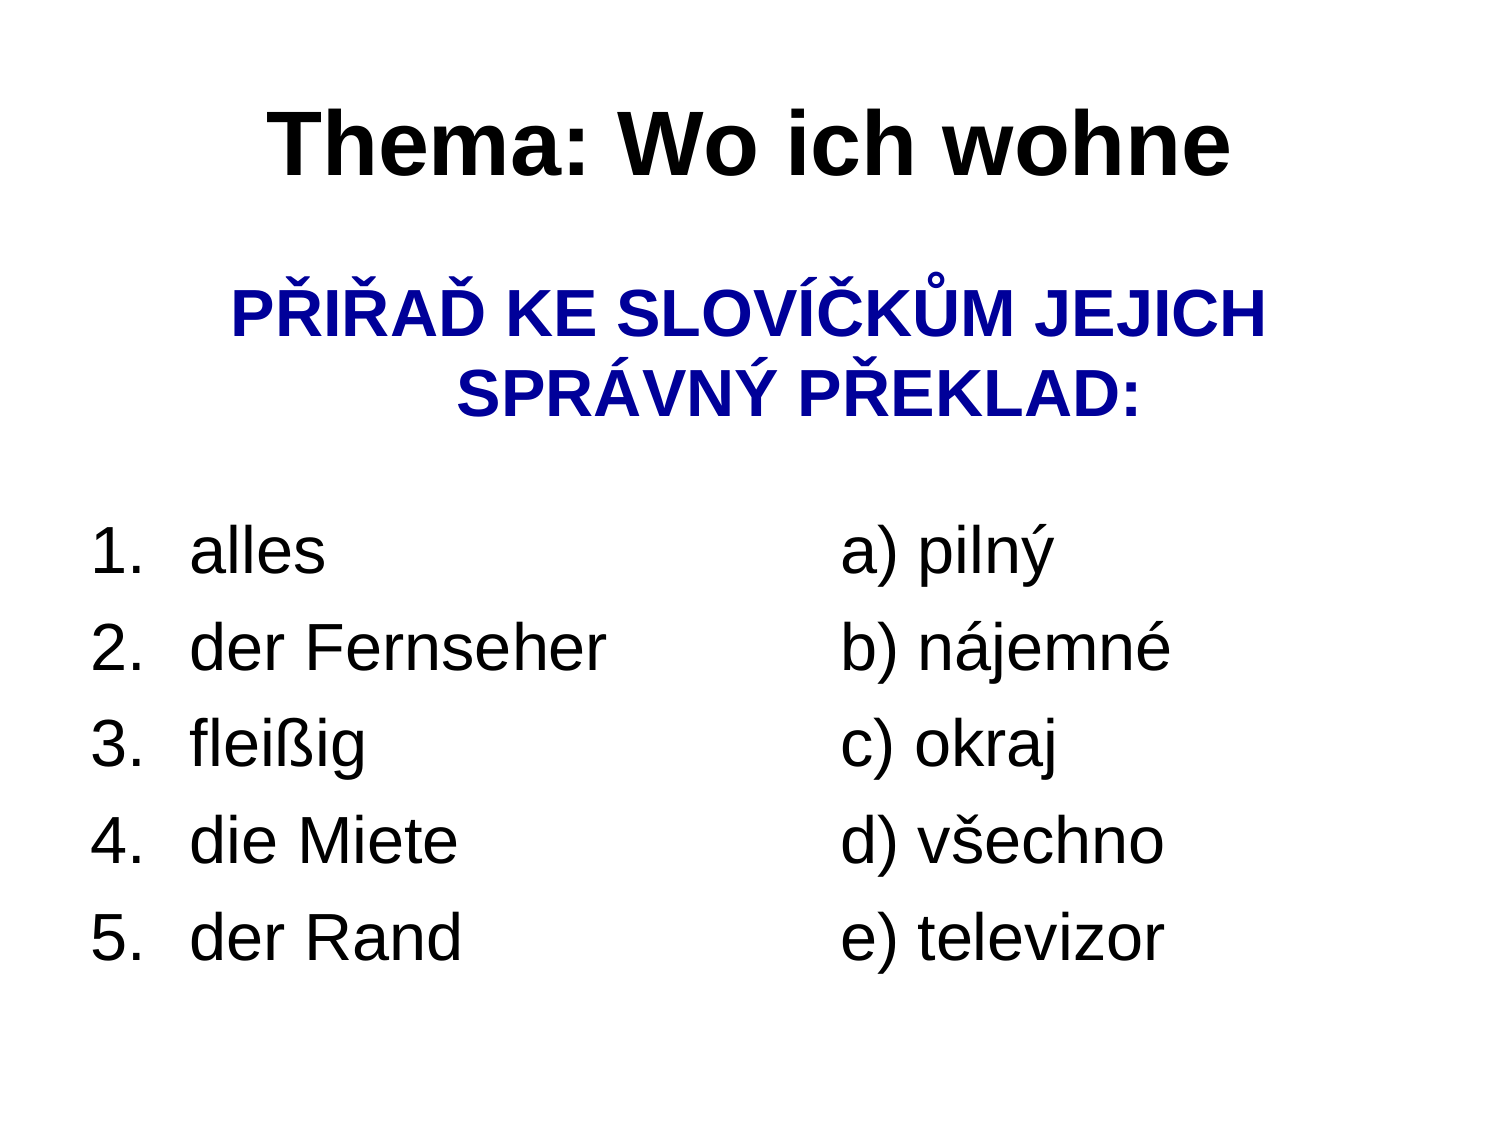

# Thema: Wo ich wohne
PŘIŘAĎ KE SLOVÍČKŮM JEJICH SPRÁVNÝ PŘEKLAD:
alles				a) pilný
der Fernseher		b) nájemné
fleißig				c) okraj
die Miete			d) všechno
der Rand			e) televizor